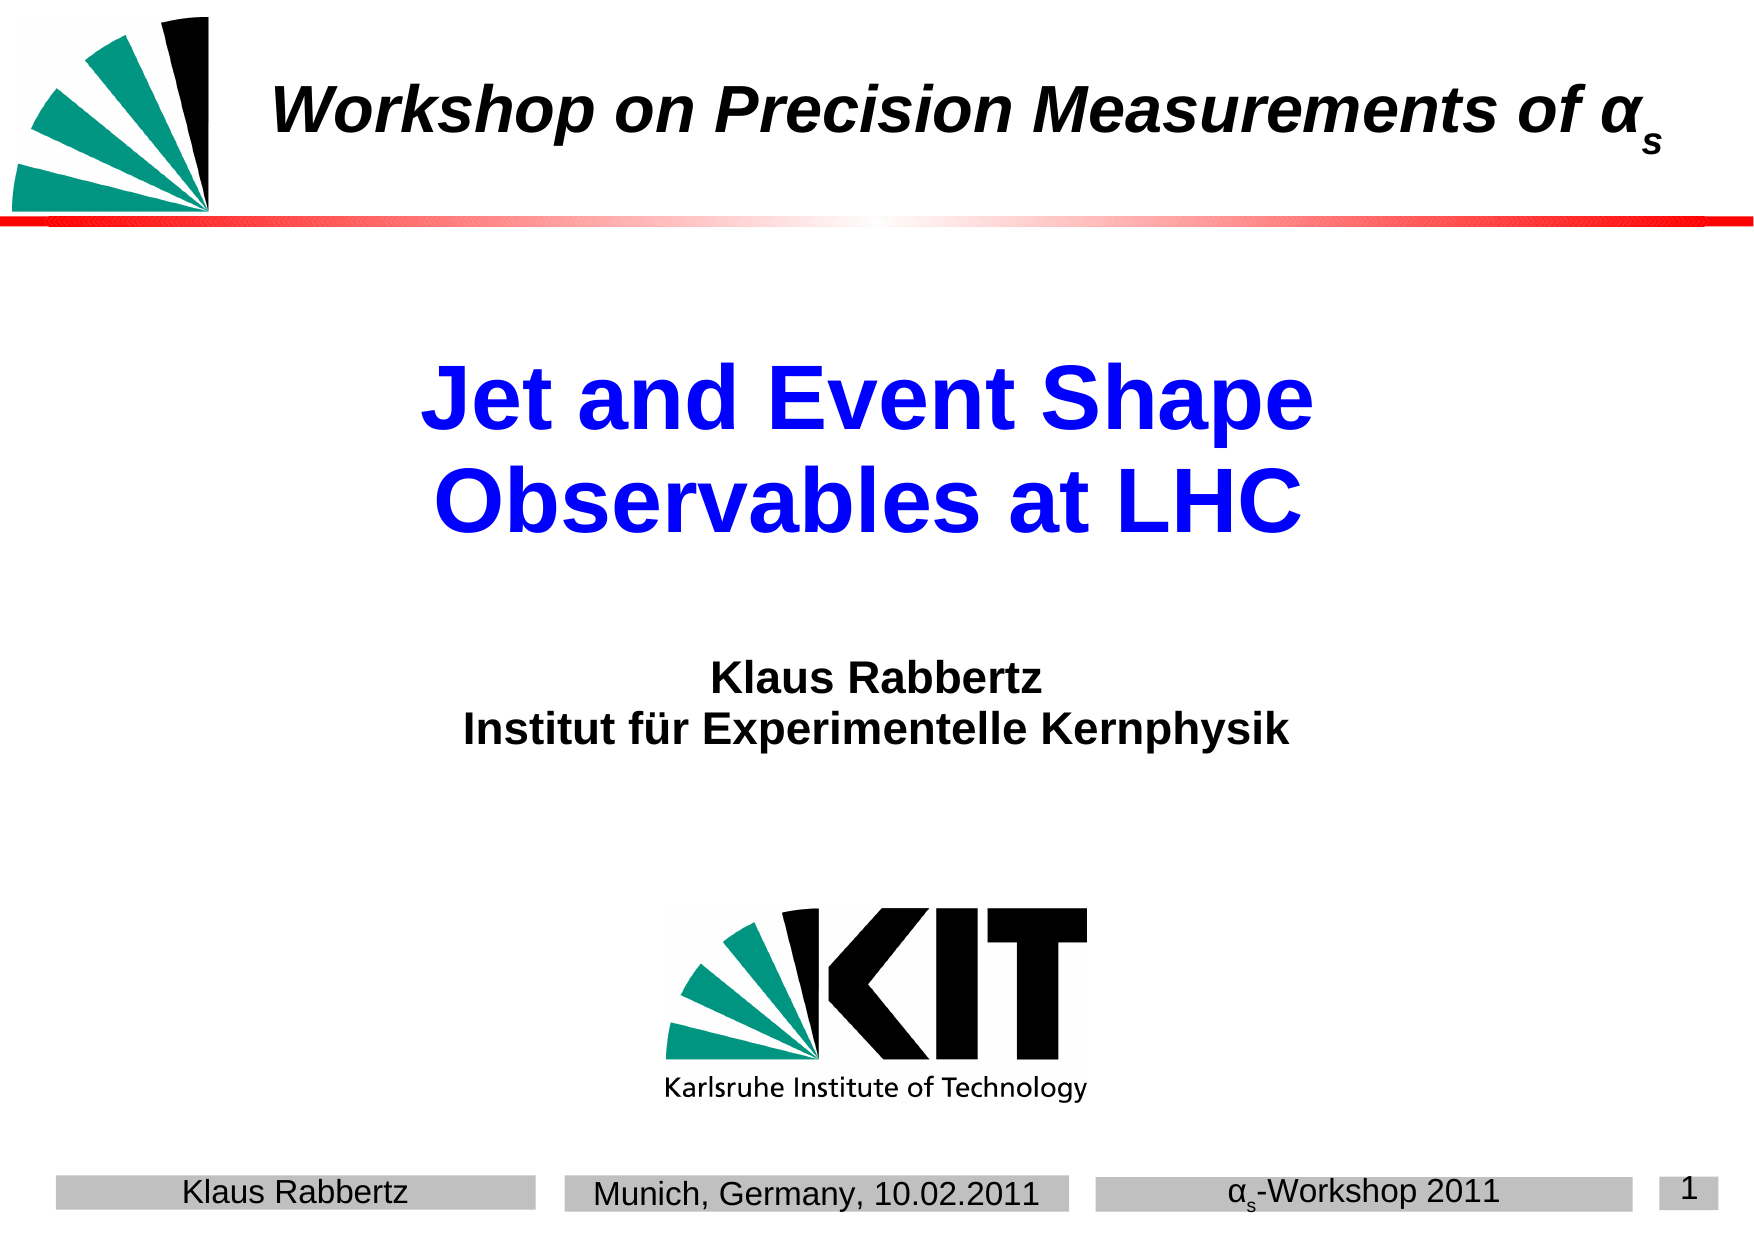

# Workshop on Precision Measurements of αs
Jet and Event Shape Observables at LHC
Klaus Rabbertz
Institut für Experimentelle Kernphysik